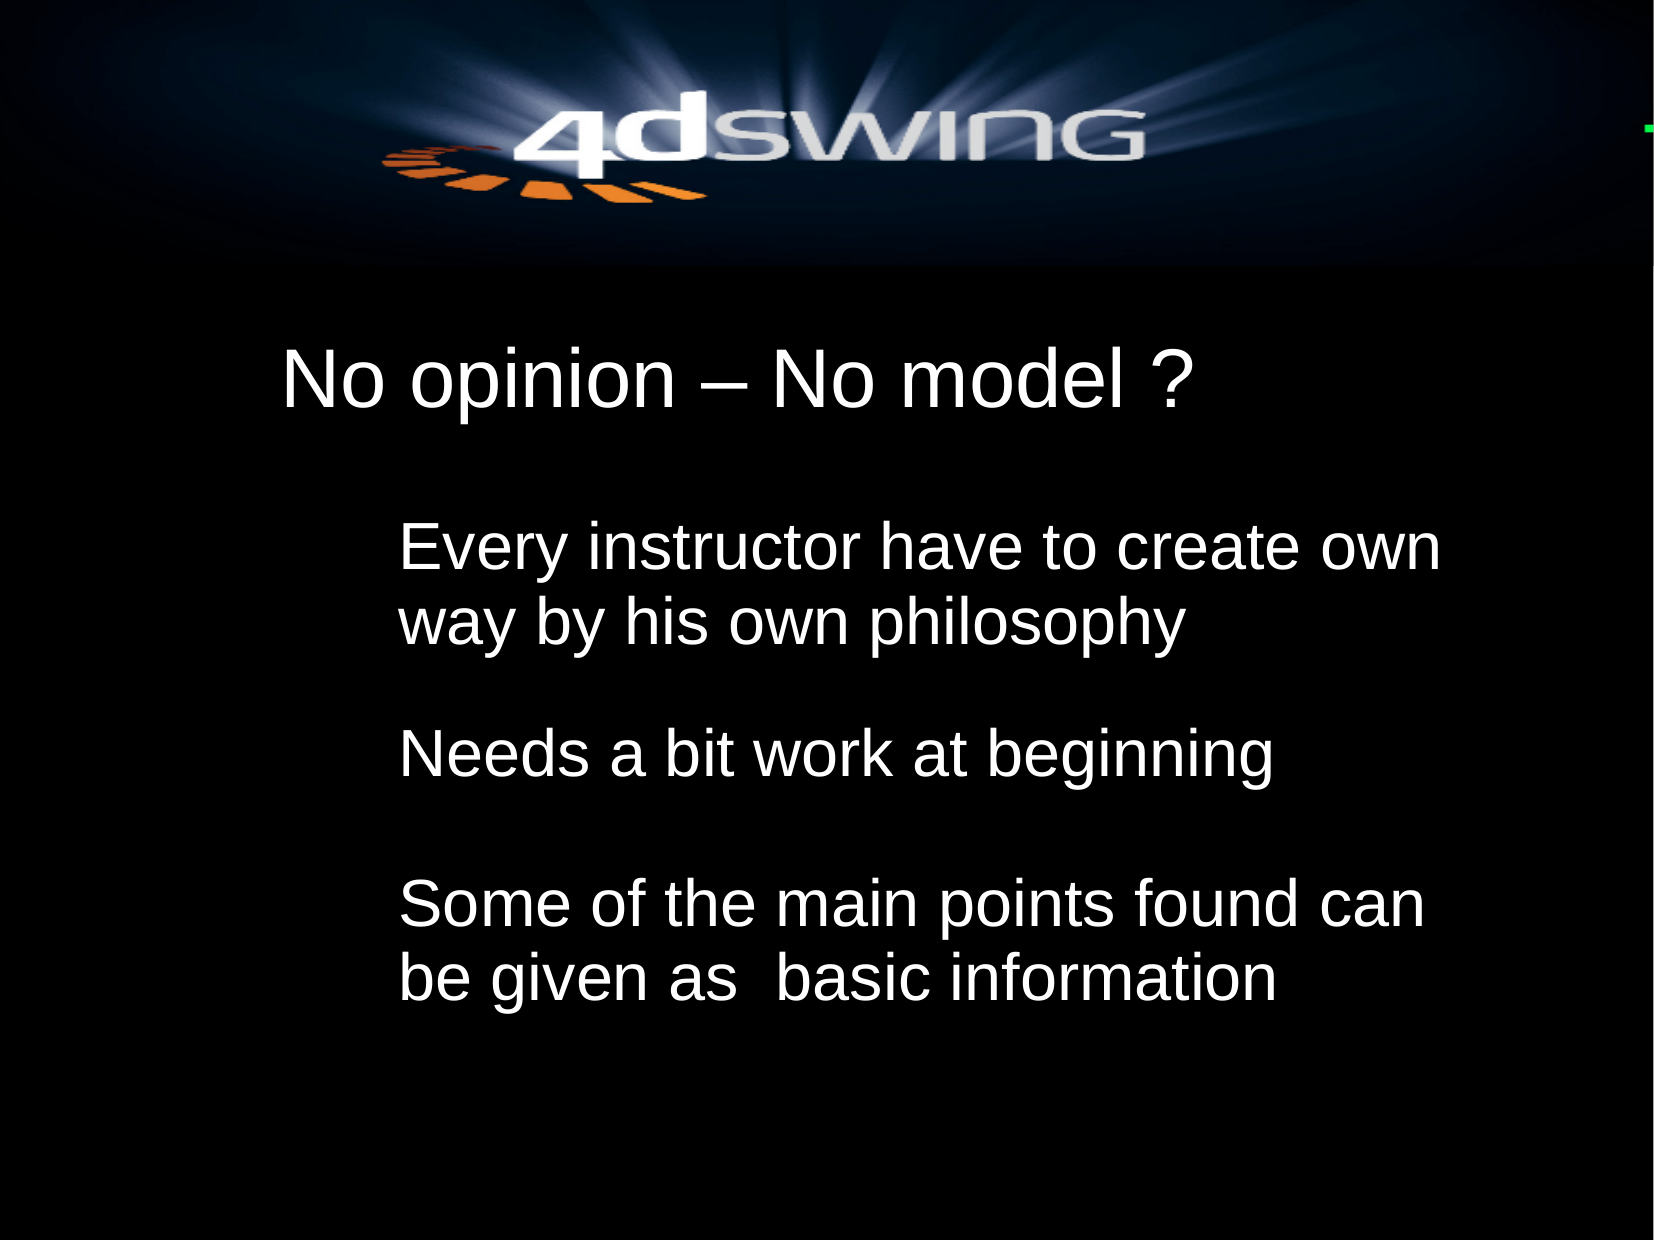

No opinion – No model ?
Every instructor have to create own way by his own philosophy
Needs a bit work at beginning
Some of the main points found can be given as basic information